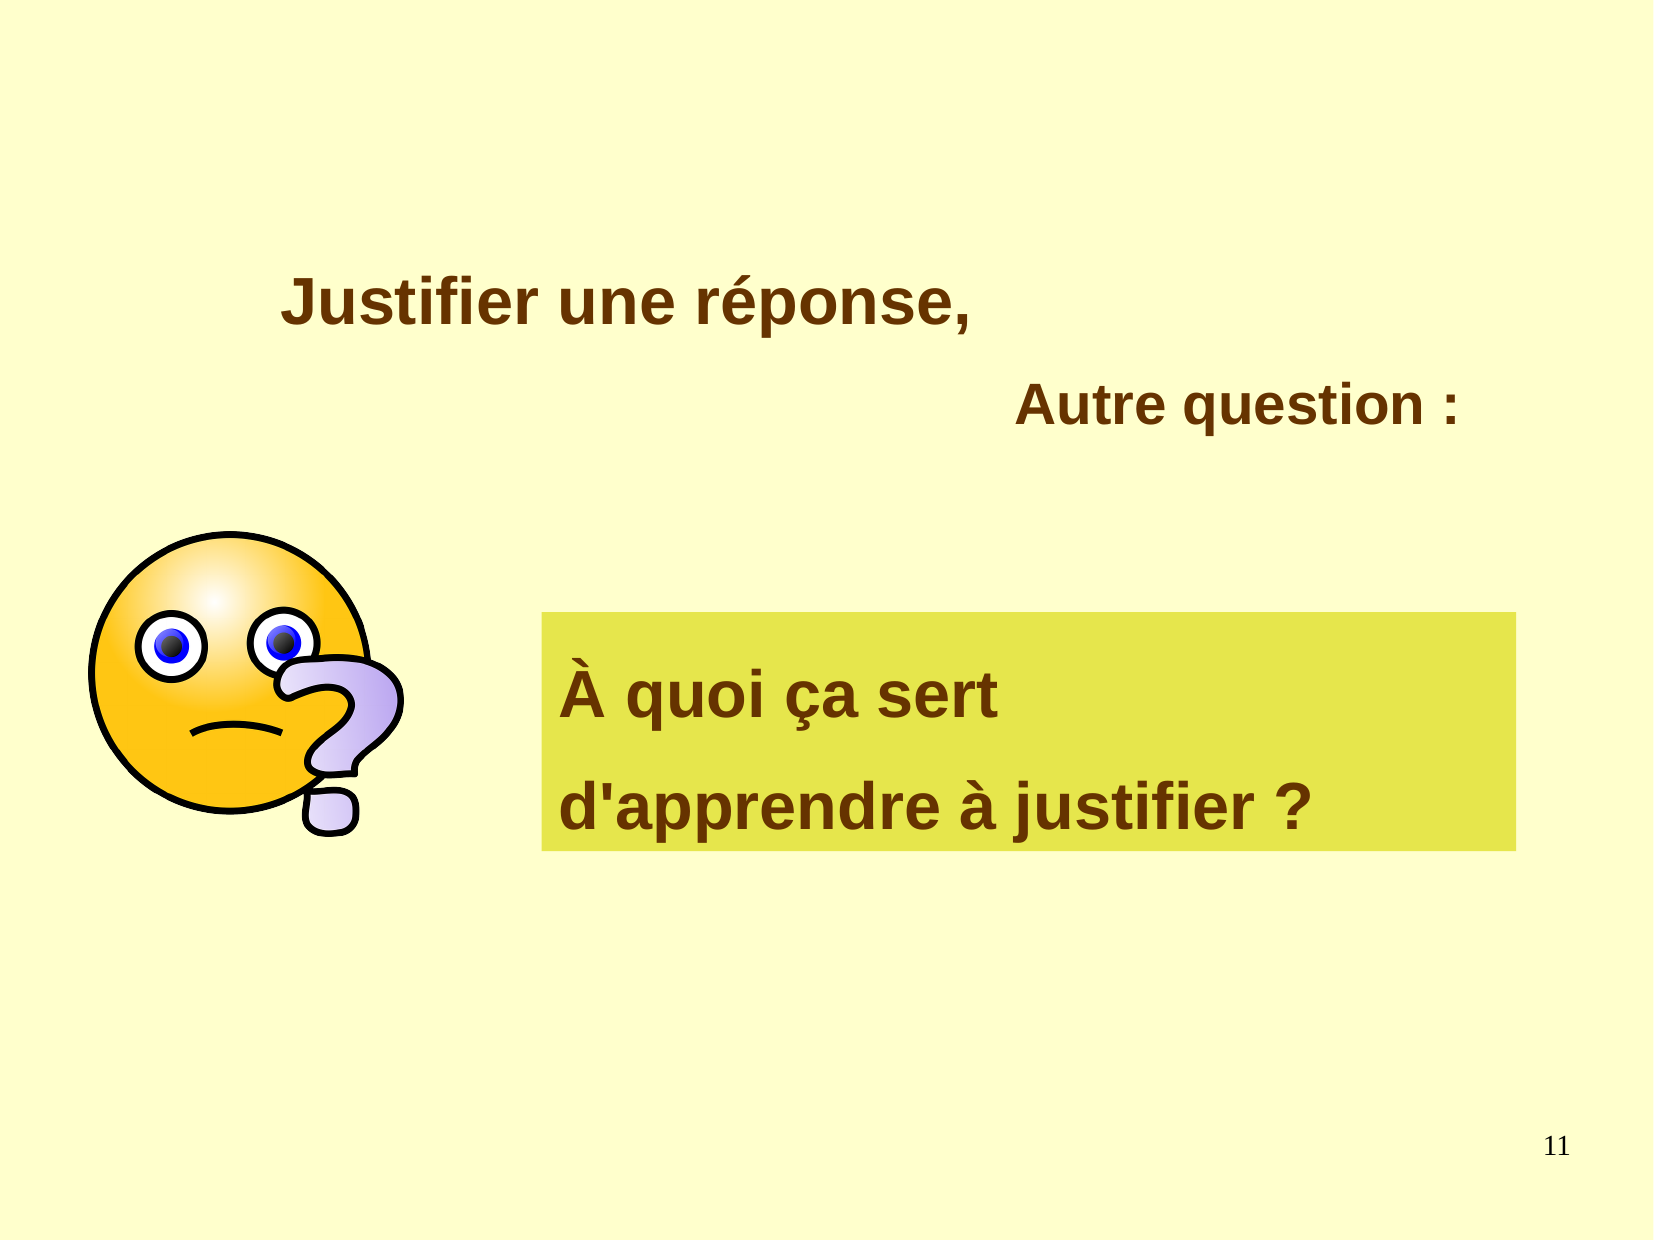

Justifier une réponse,
Autre question :
À quoi ça sert
d'apprendre à justifier ?
11